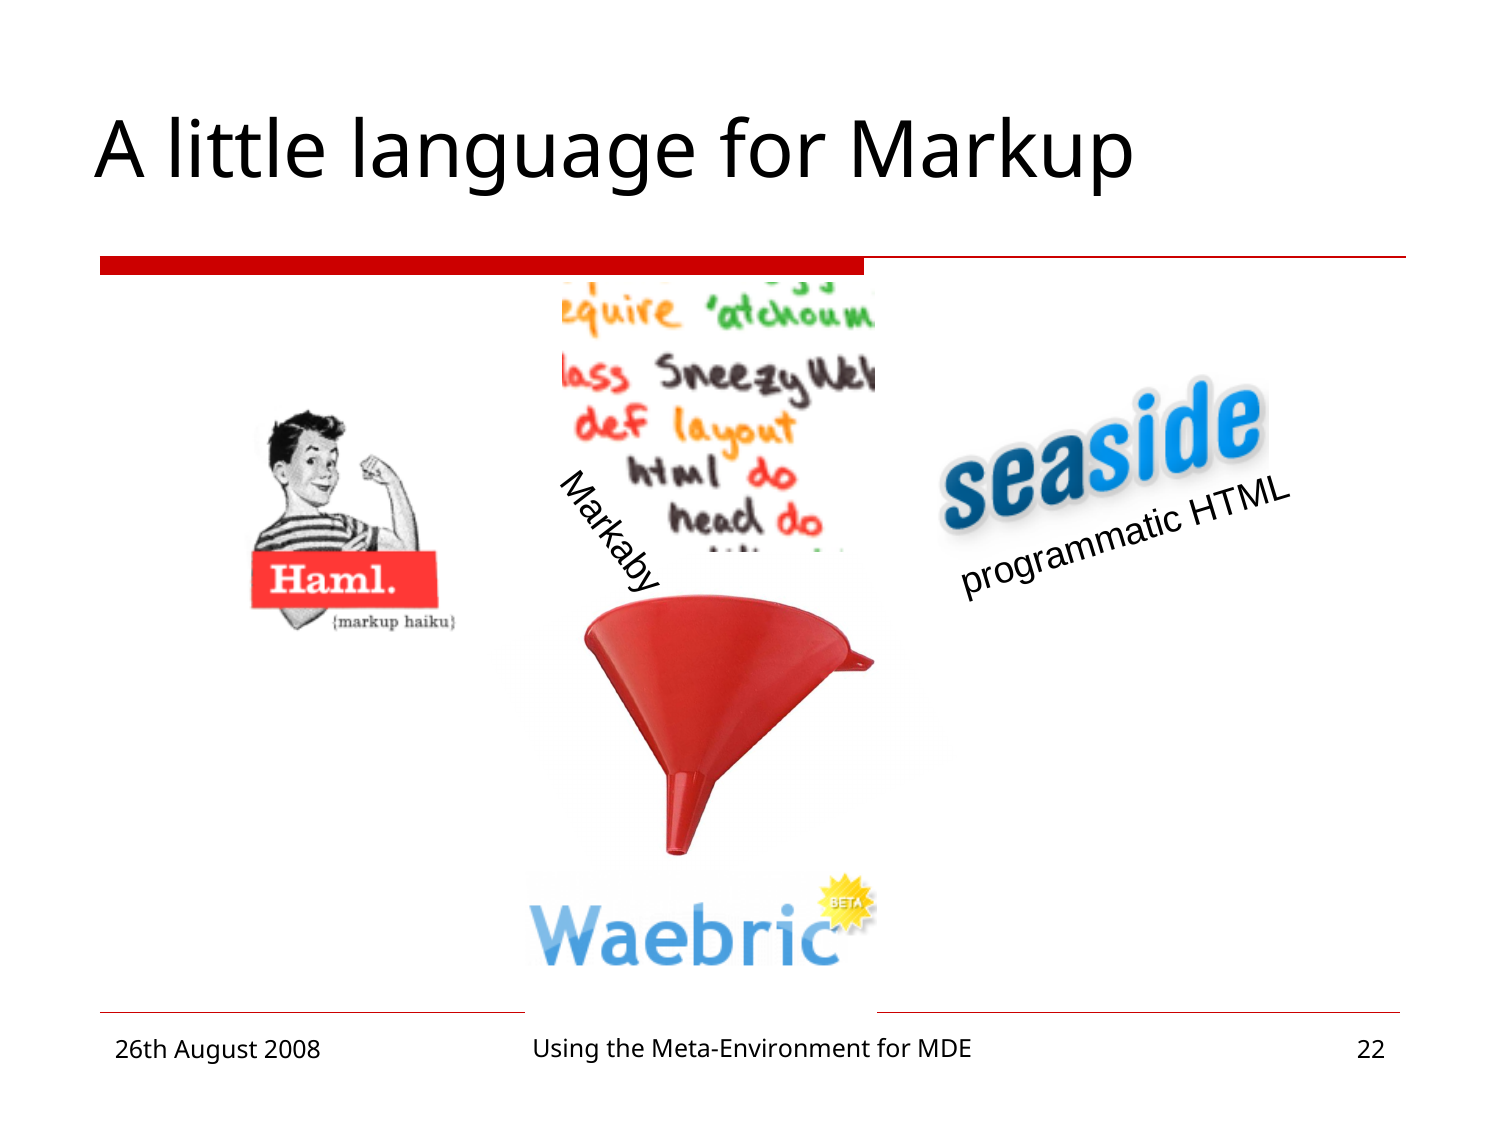

# A little language for Markup
programmatic HTML
Markaby
Using the Meta-Environment for MDE
26th August 2008
22